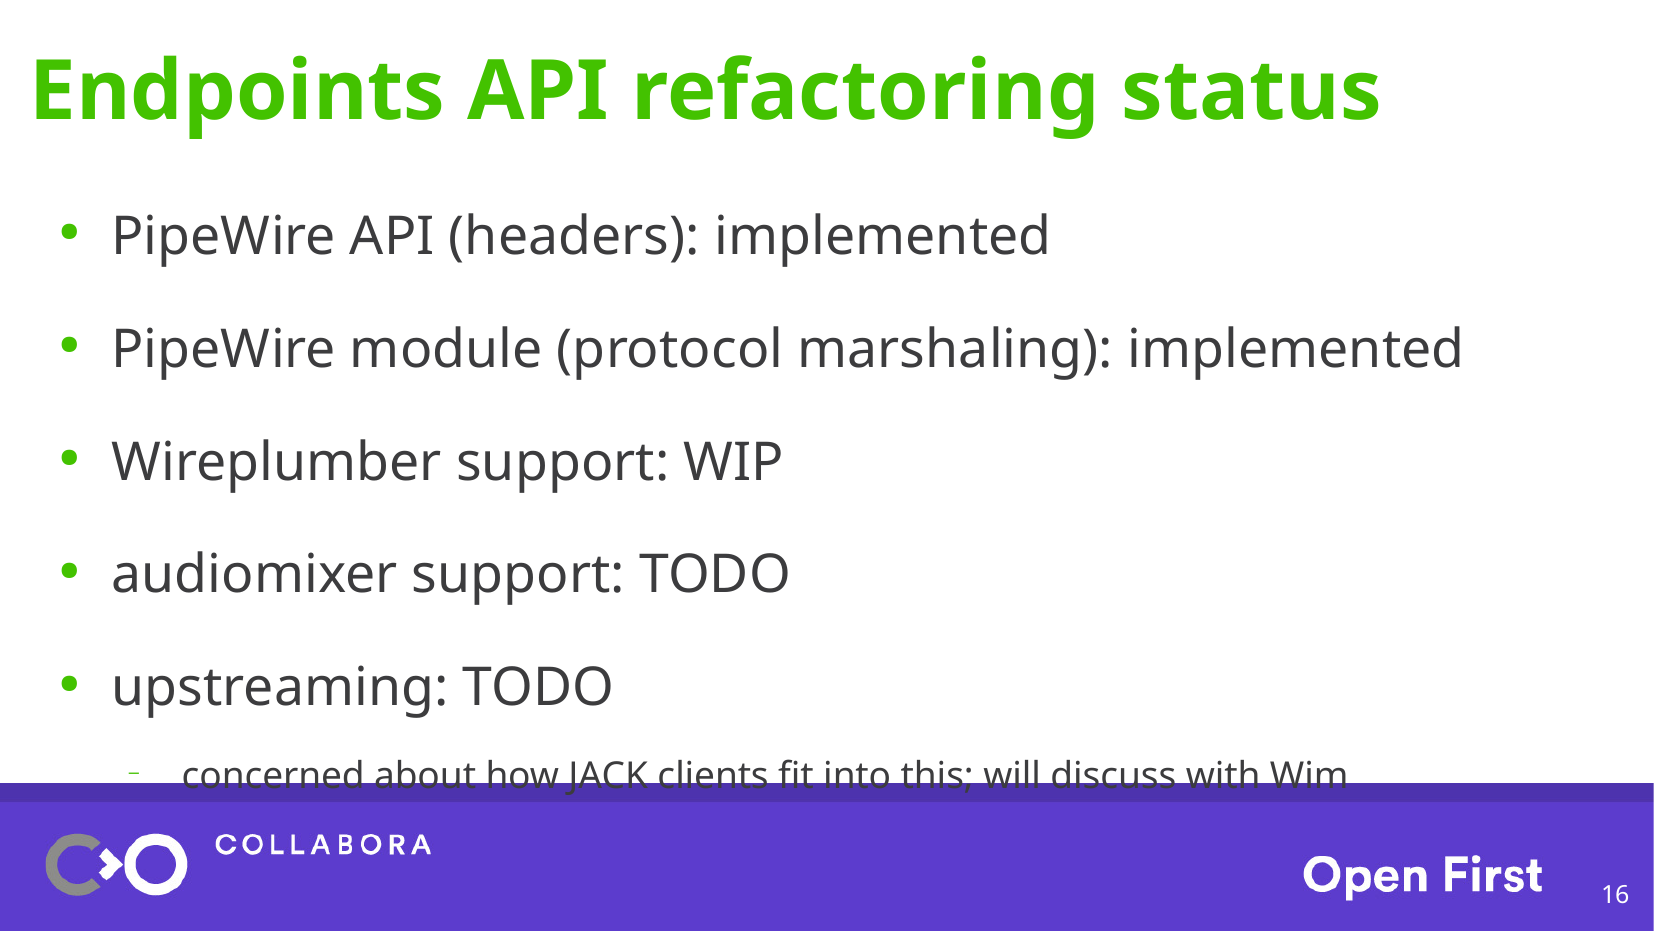

# Endpoints API refactoring status
PipeWire API (headers): implemented
PipeWire module (protocol marshaling): implemented
Wireplumber support: WIP
audiomixer support: TODO
upstreaming: TODO
concerned about how JACK clients fit into this; will discuss with Wim